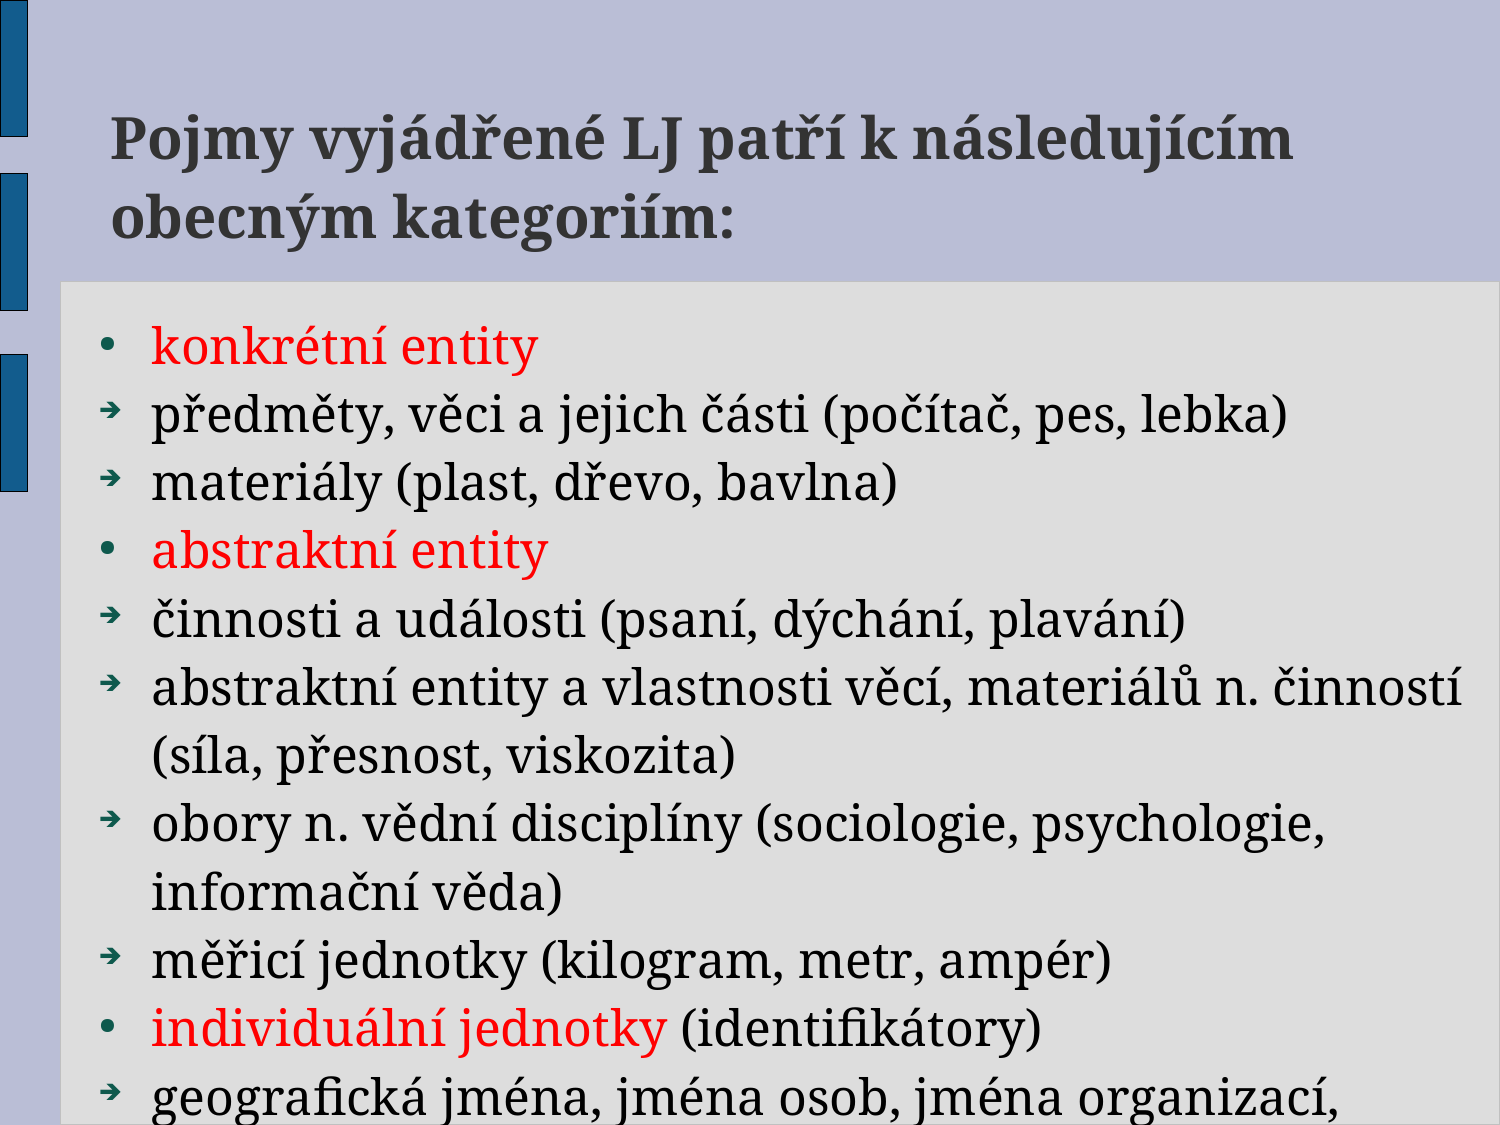

# Pojmy vyjádřené LJ patří k následujícím obecným kategoriím:
konkrétní entity
předměty, věci a jejich části (počítač, pes, lebka)‏
materiály (plast, dřevo, bavlna)‏
abstraktní entity
činnosti a události (psaní, dýchání, plavání)‏
abstraktní entity a vlastnosti věcí, materiálů n. činností (síla, přesnost, viskozita)‏
obory n. vědní disciplíny (sociologie, psychologie, informační věda)‏
měřicí jednotky (kilogram, metr, ampér)‏
individuální jednotky (identifikátory)‏
geografická jména, jména osob, jména organizací, jména výrobků